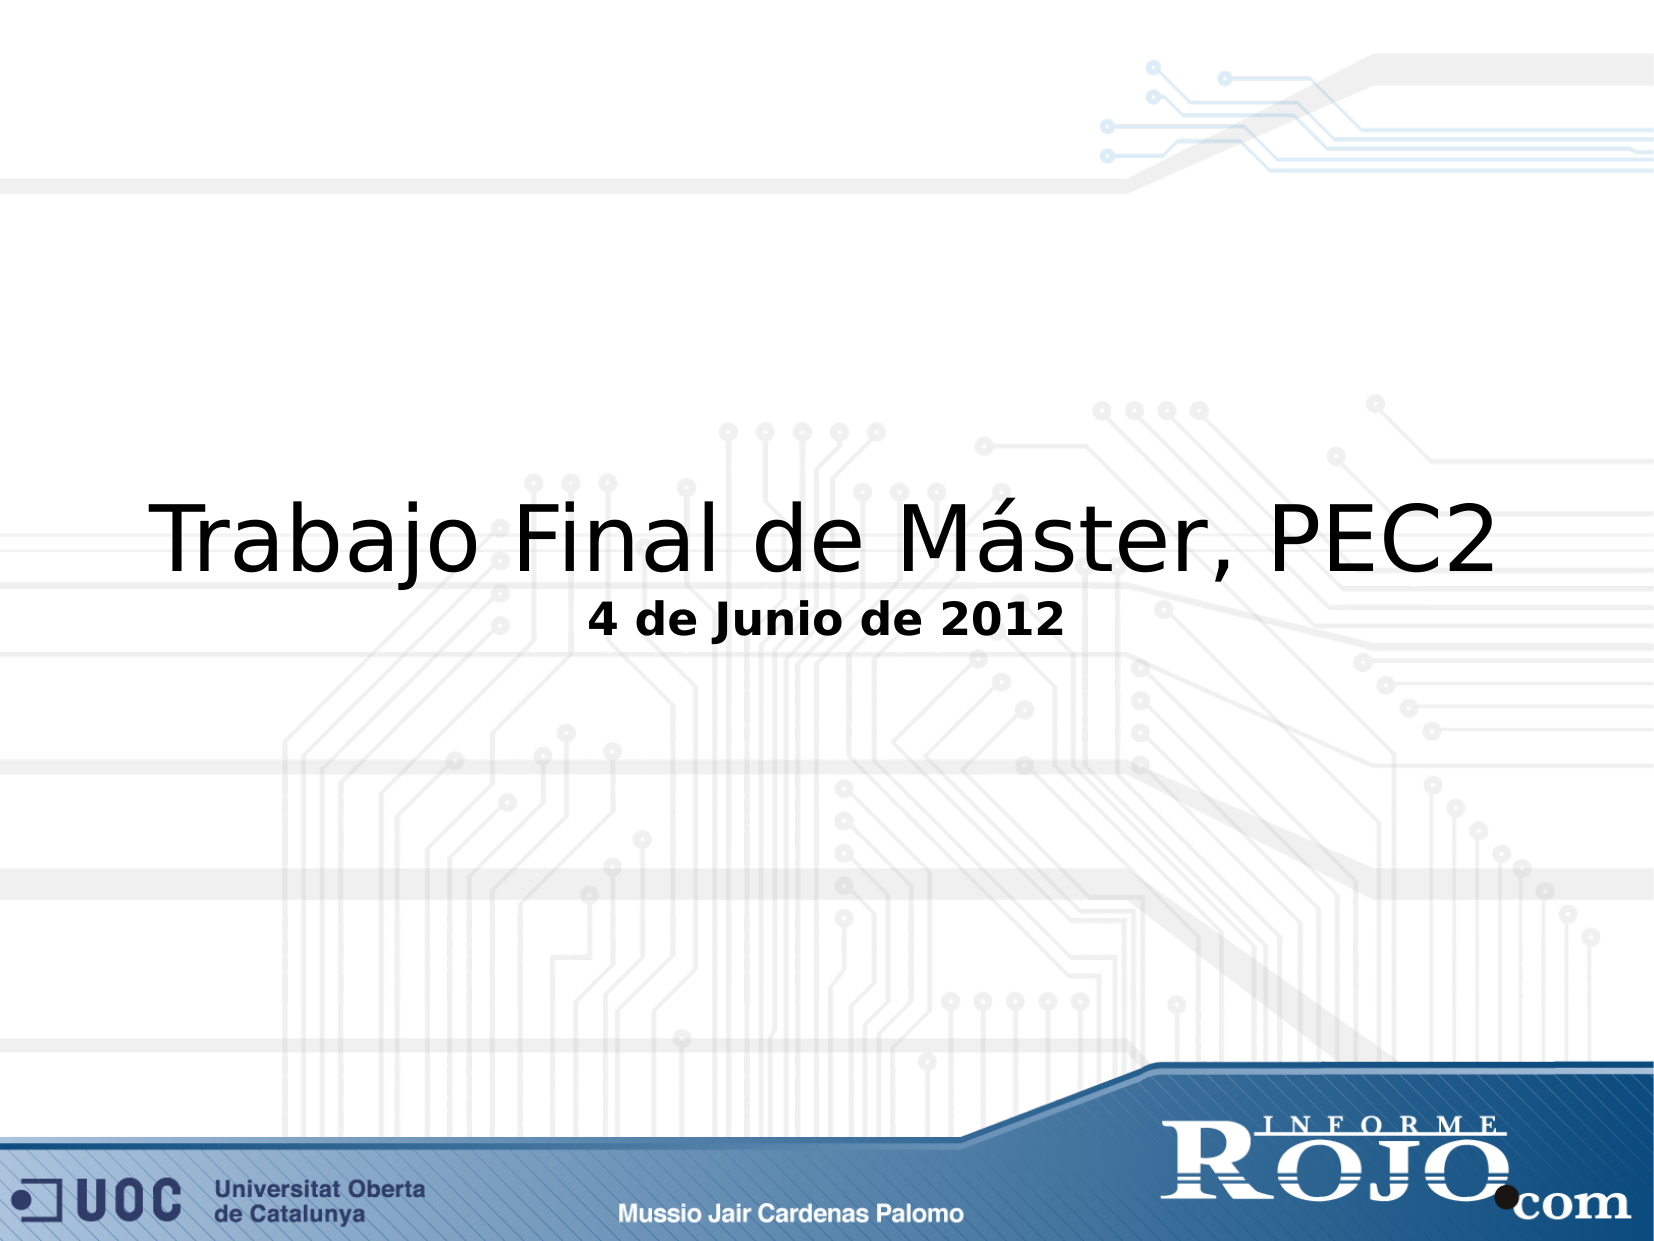

# Trabajo Final de Máster, PEC2 4 de Junio de 2012